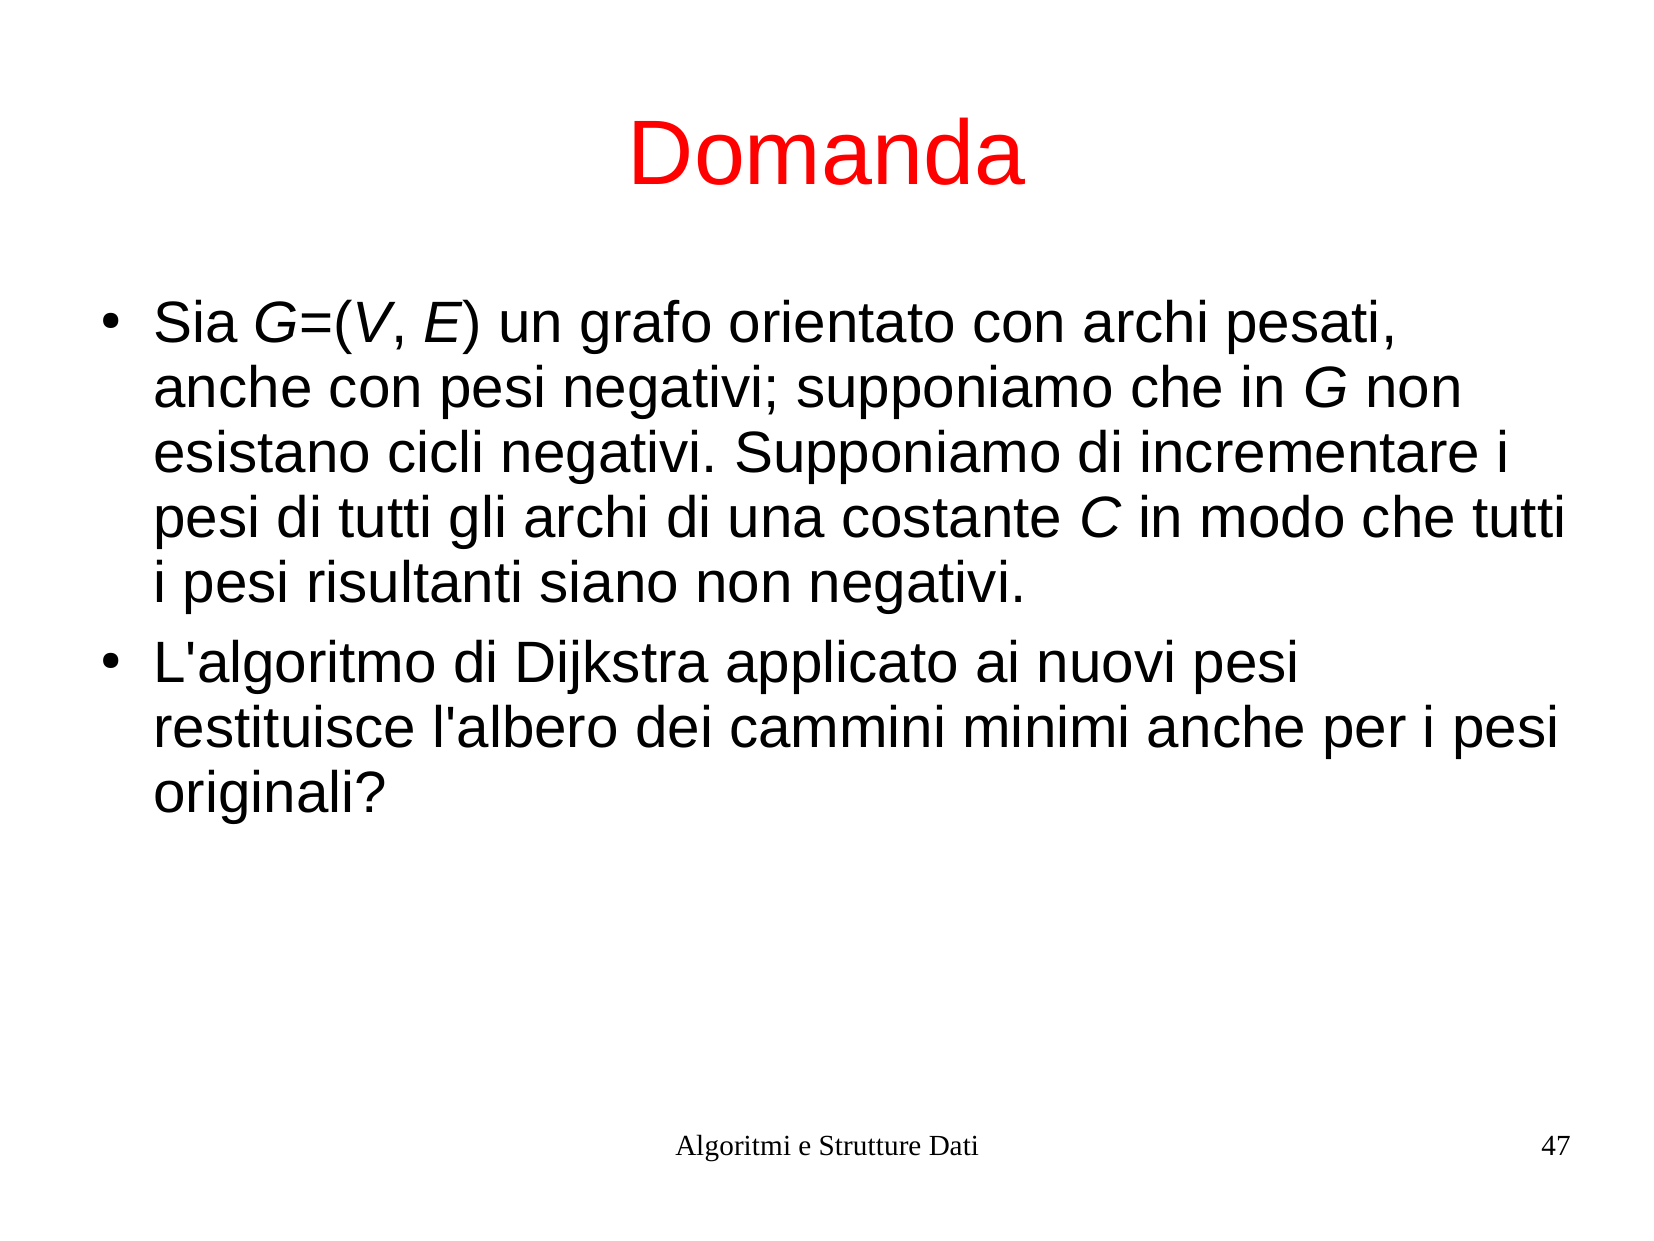

# Domanda
Sia G=(V, E) un grafo orientato con archi pesati, anche con pesi negativi; supponiamo che in G non esistano cicli negativi. Supponiamo di incrementare i pesi di tutti gli archi di una costante C in modo che tutti i pesi risultanti siano non negativi.
L'algoritmo di Dijkstra applicato ai nuovi pesi restituisce l'albero dei cammini minimi anche per i pesi originali?
Algoritmi e Strutture Dati
47